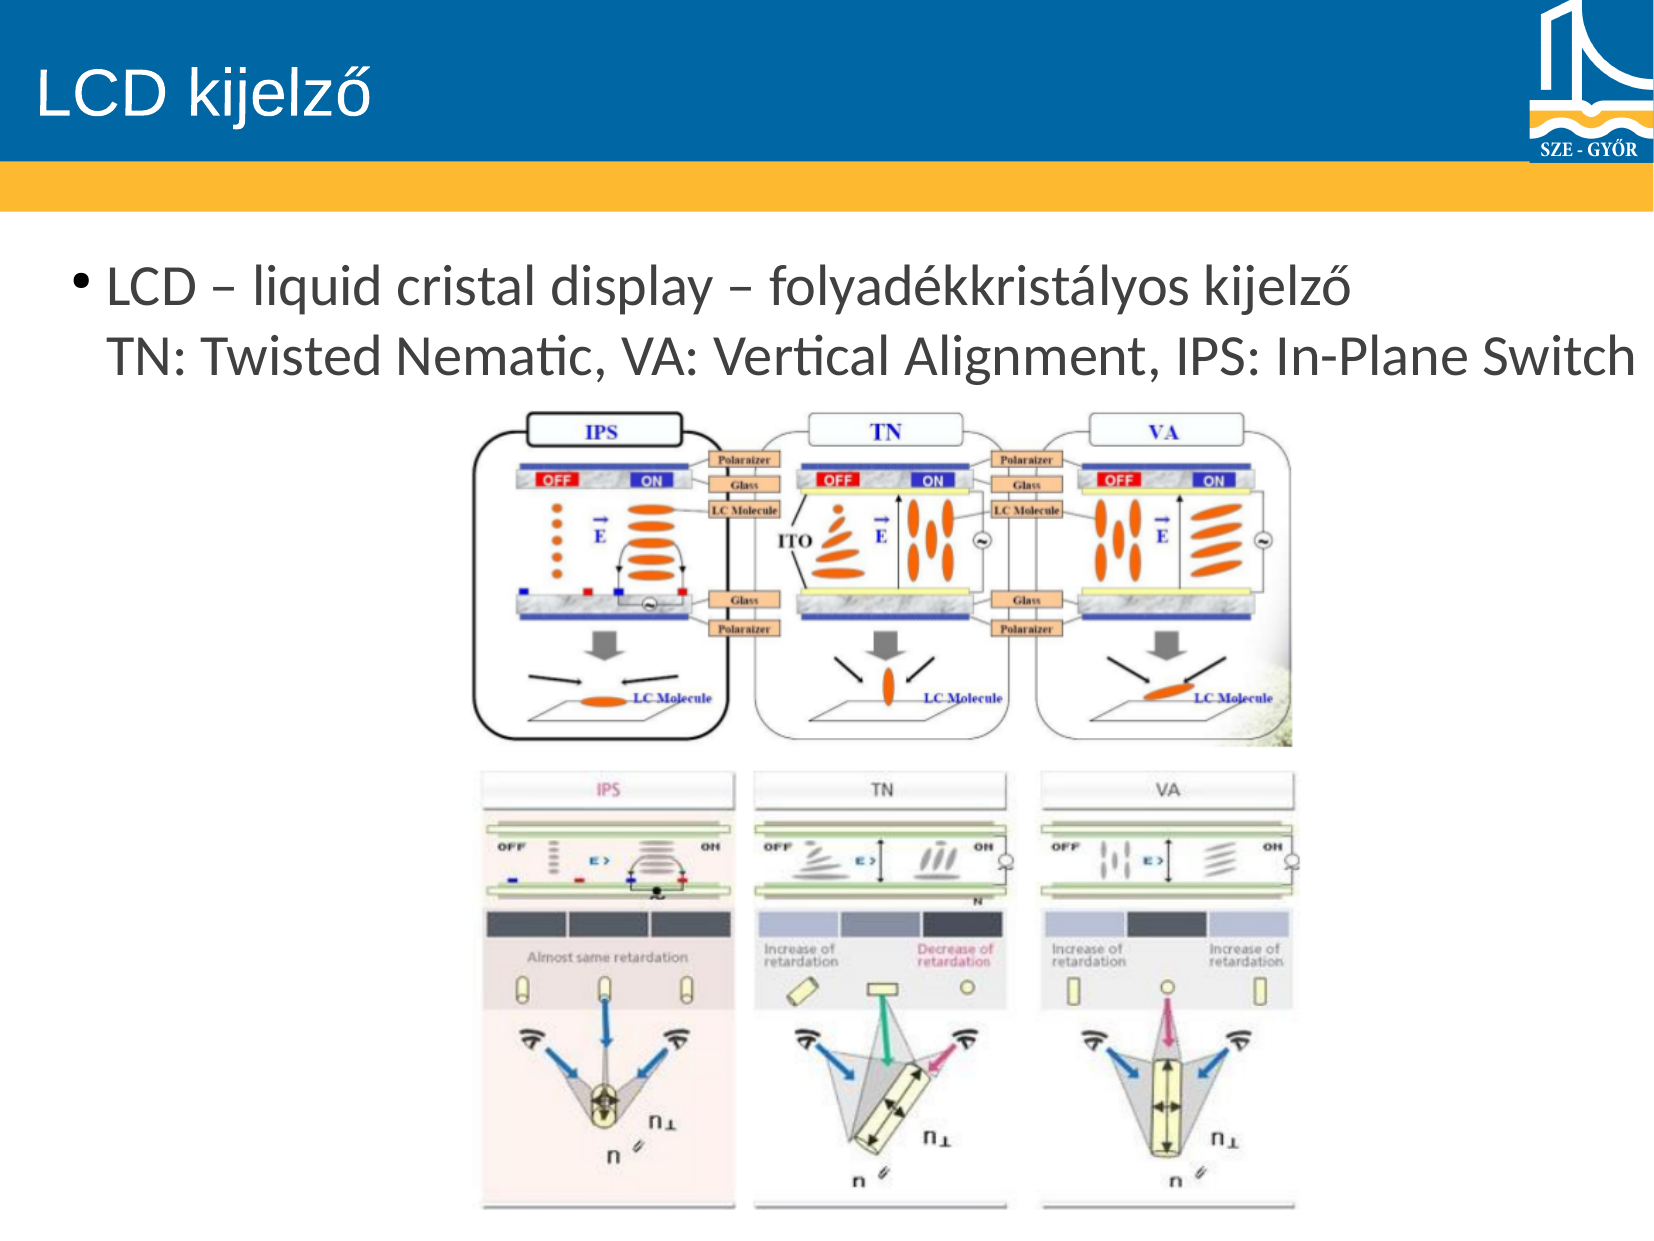

LCD kijelző
LCD – liquid cristal display – folyadékkristályos kijelző
TN: Twisted Nematic, VA: Vertical Alignment, IPS: In-Plane Switch